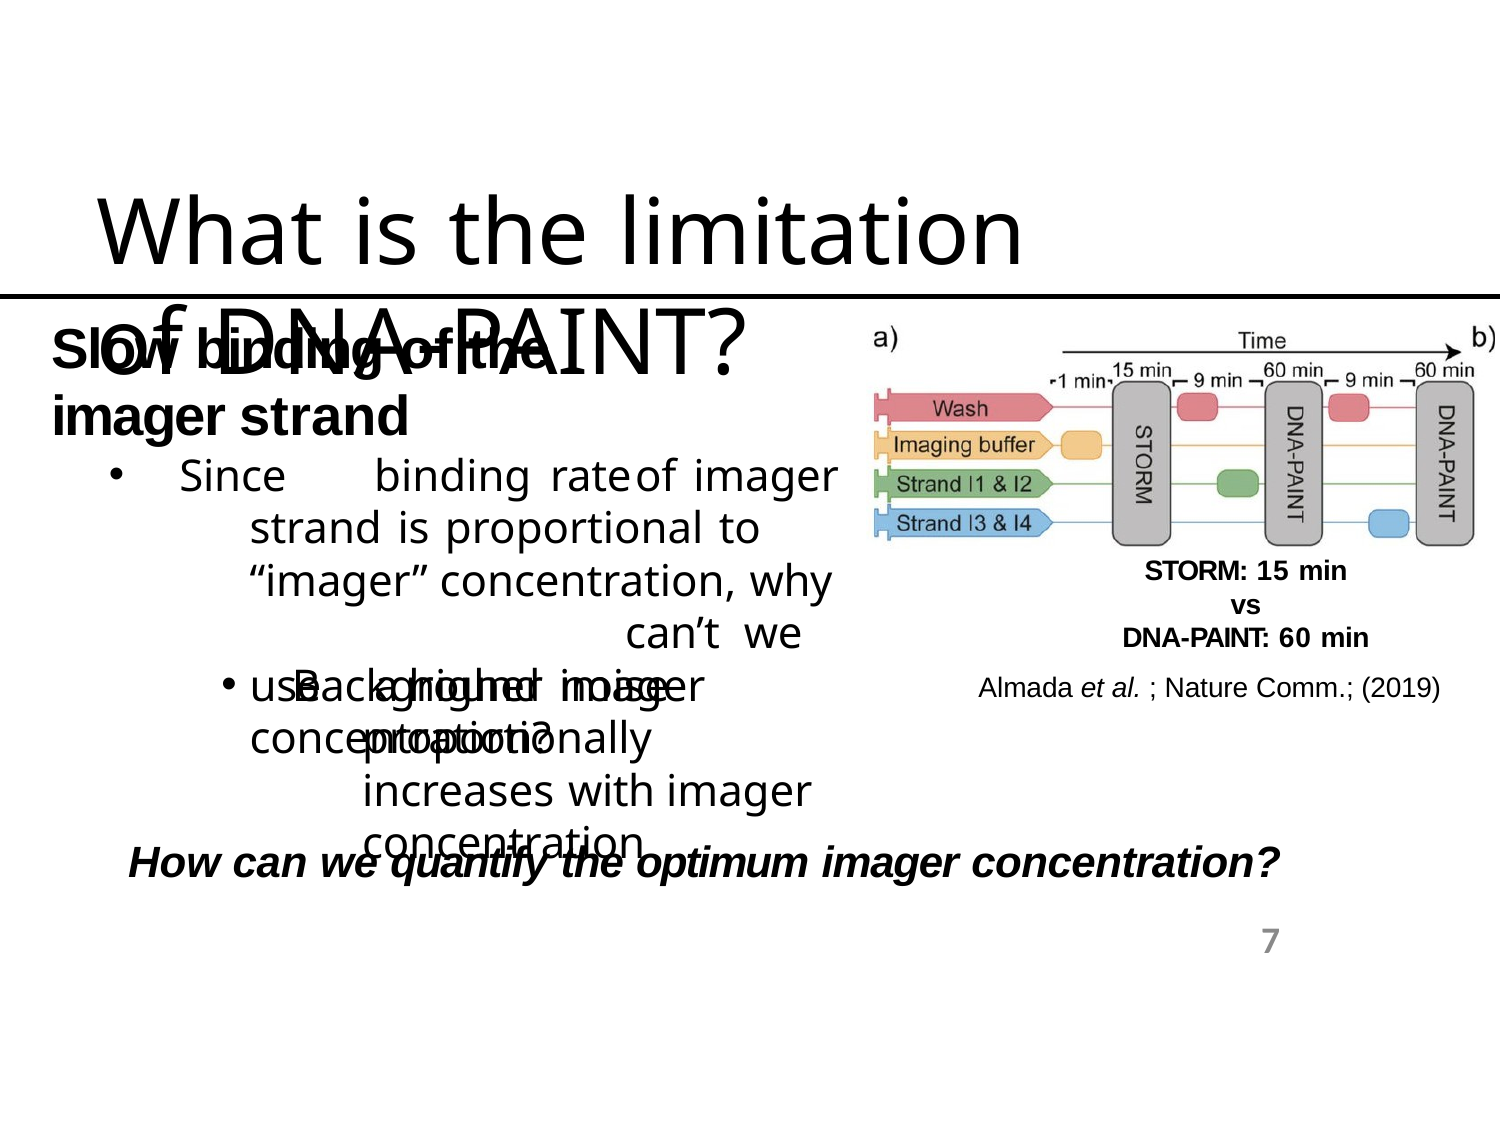

# What is the limitation of DNA-PAINT?
Slow binding of the imager strand
Since	binding rate	of imager strand is proportional to	“imager” concentration, why		can’t		we	use	a higher imager concentration?
STORM: 15 min
vs
DNA-PAINT: 60 min
Almada et al. ; Nature Comm.; (2019)
Background noise proportionally	increases with imager concentration
How can we quantify the optimum imager concentration?
7